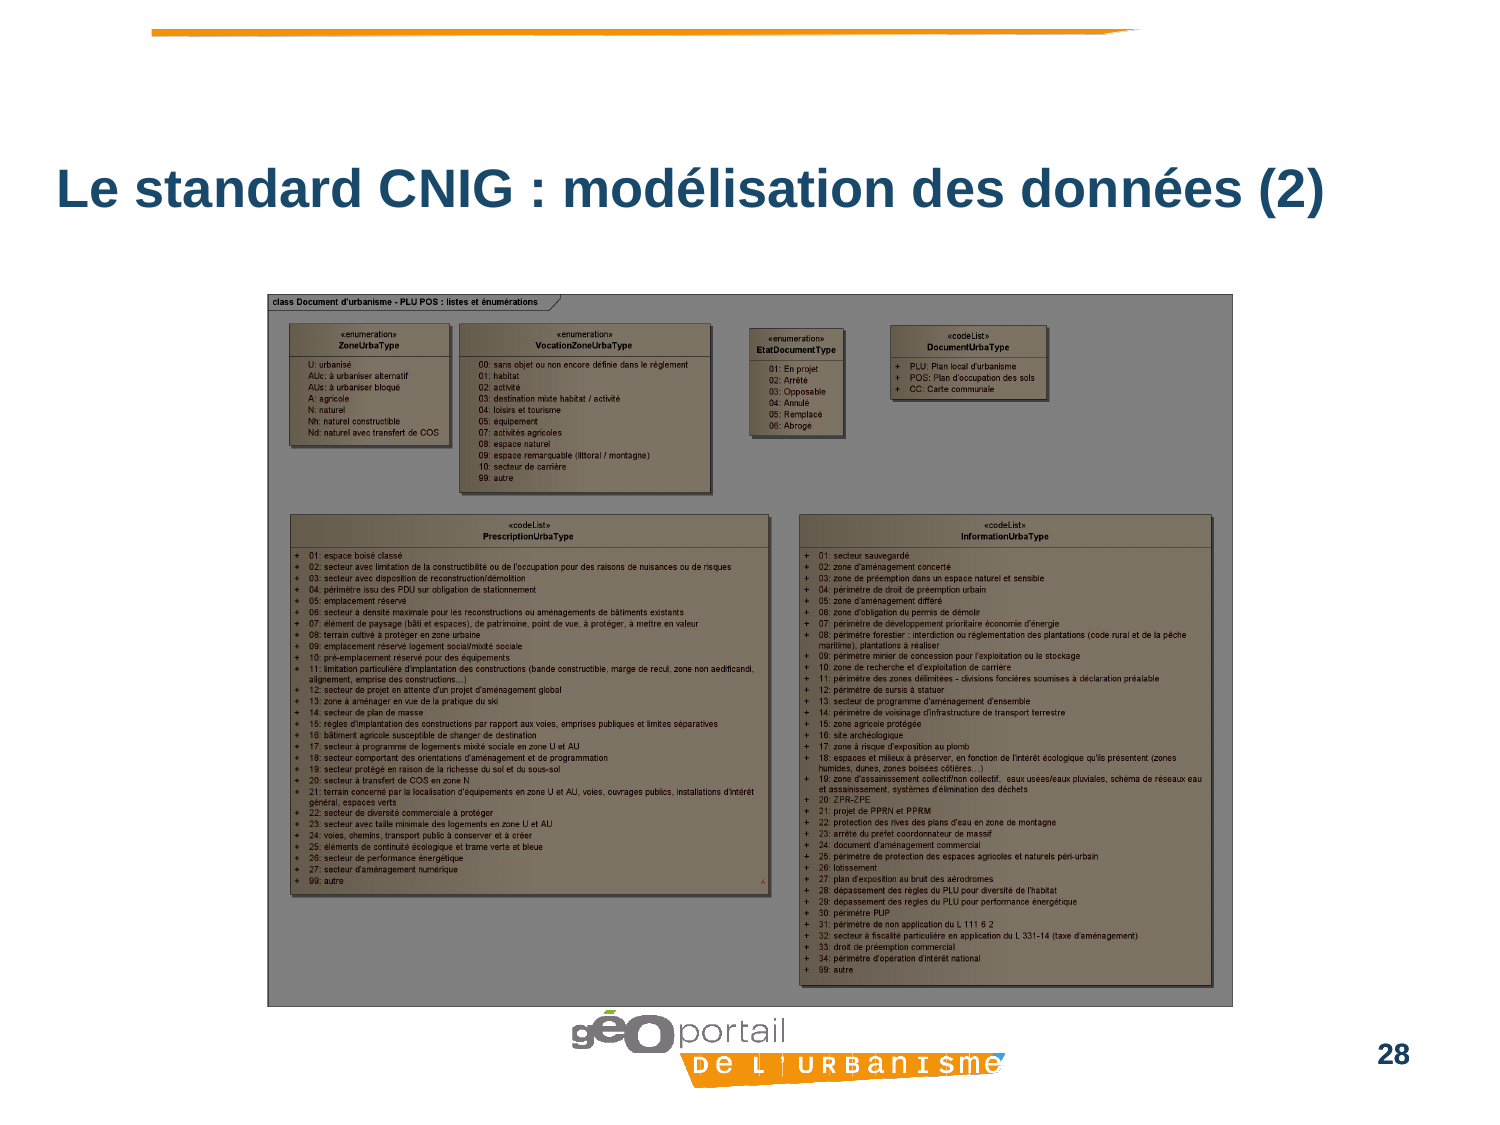

# Le standard CNIG : modélisation des données (2)